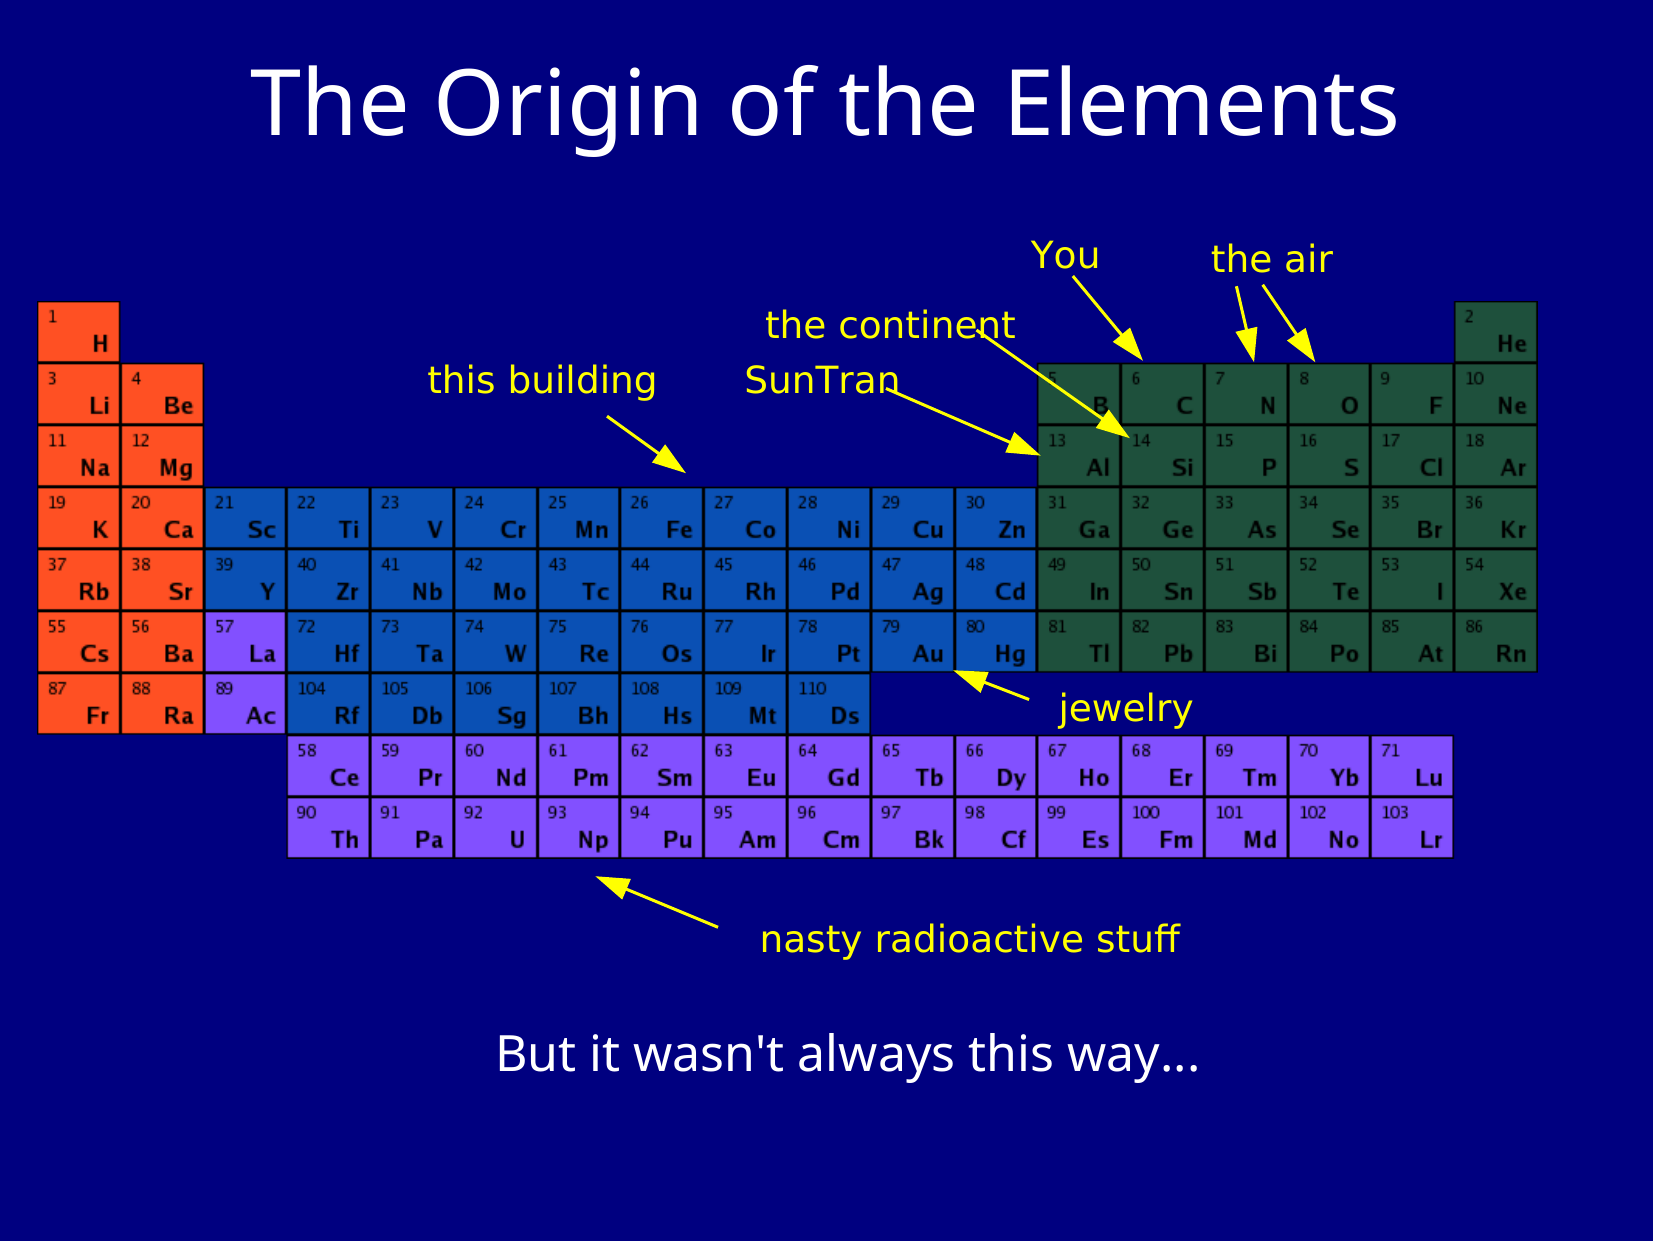

# The Origin of the Elements
You
 the air
the continent
this building
SunTran
jewelry
nasty radioactive stuff
But it wasn't always this way...